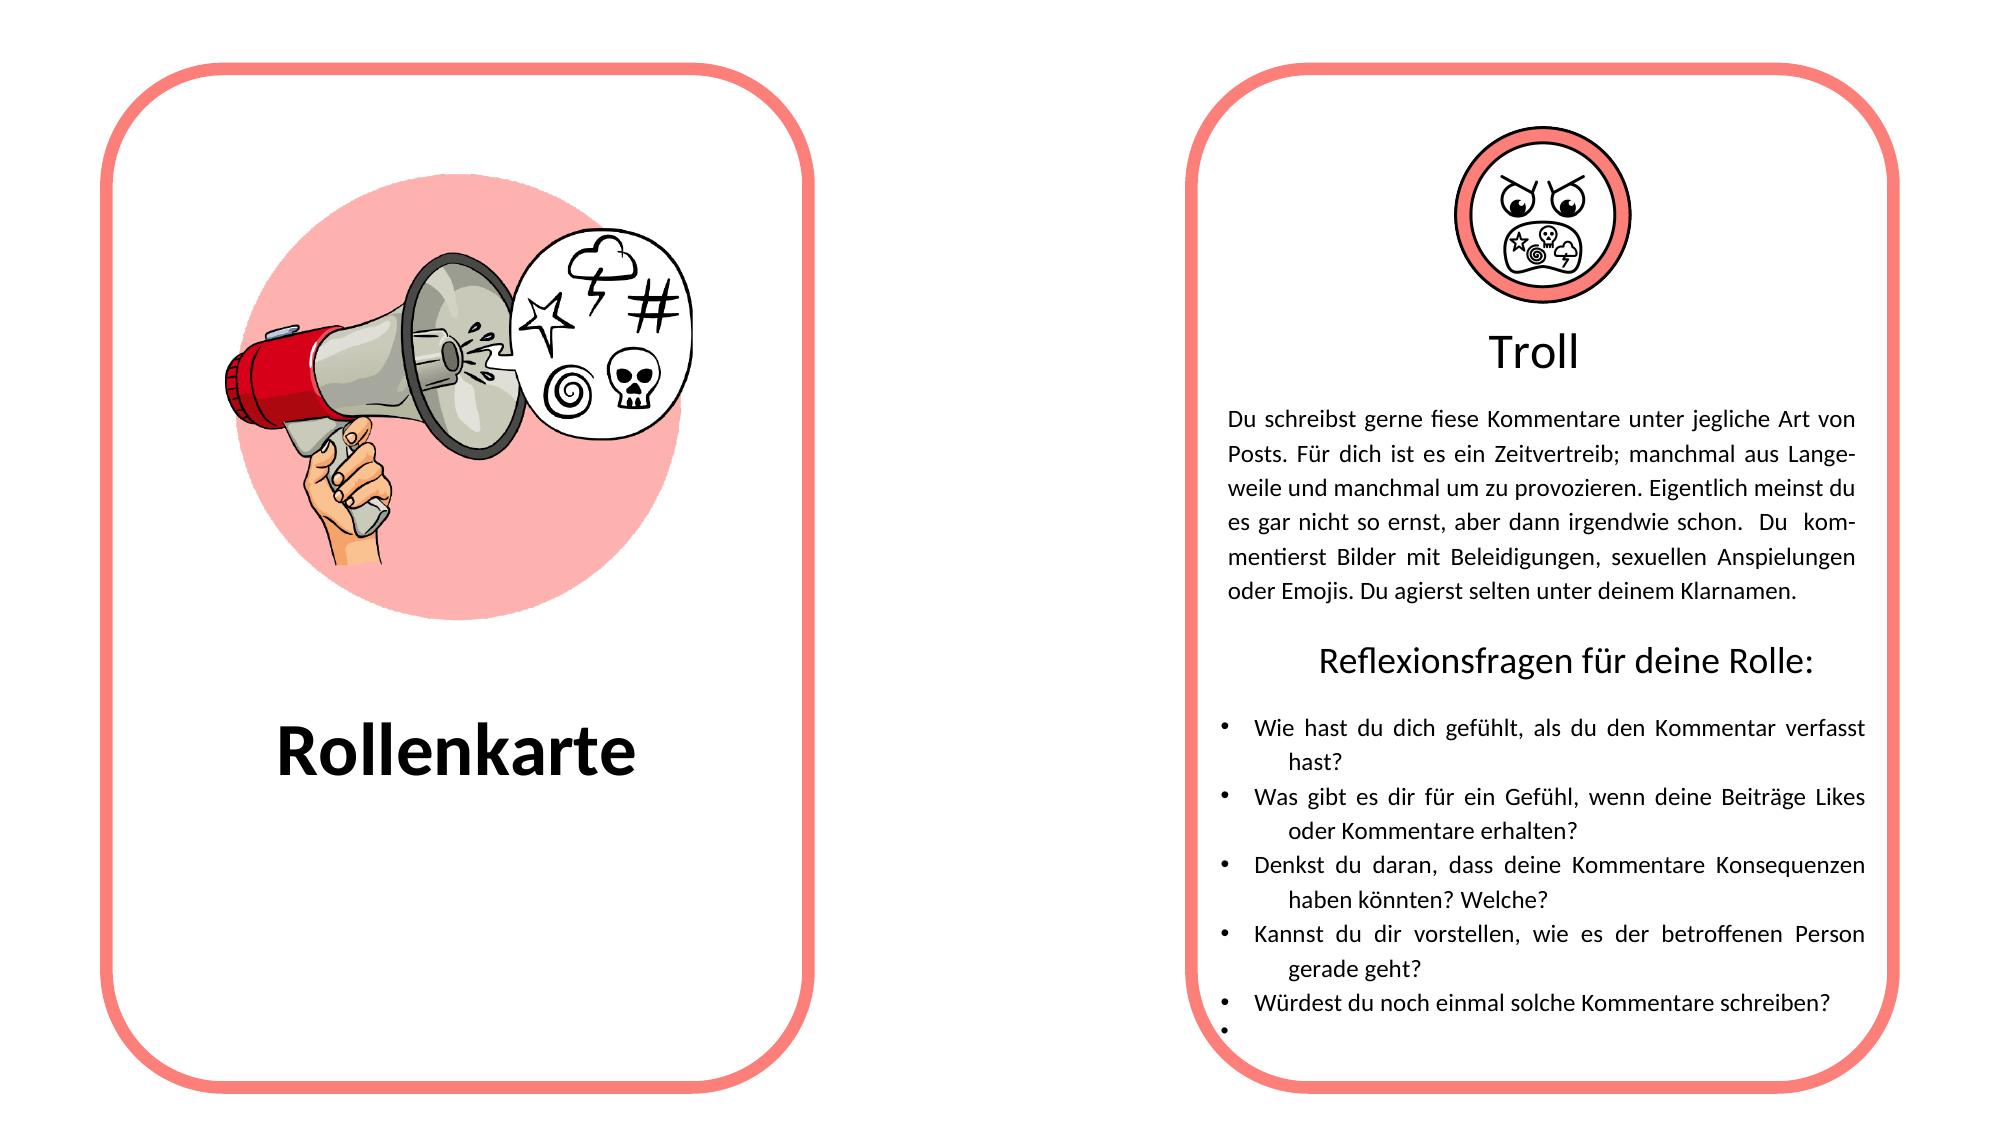

Troll
Du schreibst gerne fiese Kommentare unter jegliche Art von Posts. Für dich ist es ein Zeitvertreib; manchmal aus Lange-weile und manchmal um zu provozieren. Eigentlich meinst du es gar nicht so ernst, aber dann irgendwie schon. Du kom-mentierst Bilder mit Beleidigungen, sexuellen Anspielungen oder Emojis. Du agierst selten unter deinem Klarnamen.
Reflexionsfragen für deine Rolle:
Rollenkarte
Wie hast du dich gefühlt, als du den Kommentar verfasst hast?
Was gibt es dir für ein Gefühl, wenn deine Beiträge Likes oder Kommentare erhalten?
Denkst du daran, dass deine Kommentare Konsequenzen haben könnten? Welche?
Kannst du dir vorstellen, wie es der betroffenen Person gerade geht?
Würdest du noch einmal solche Kommentare schreiben?